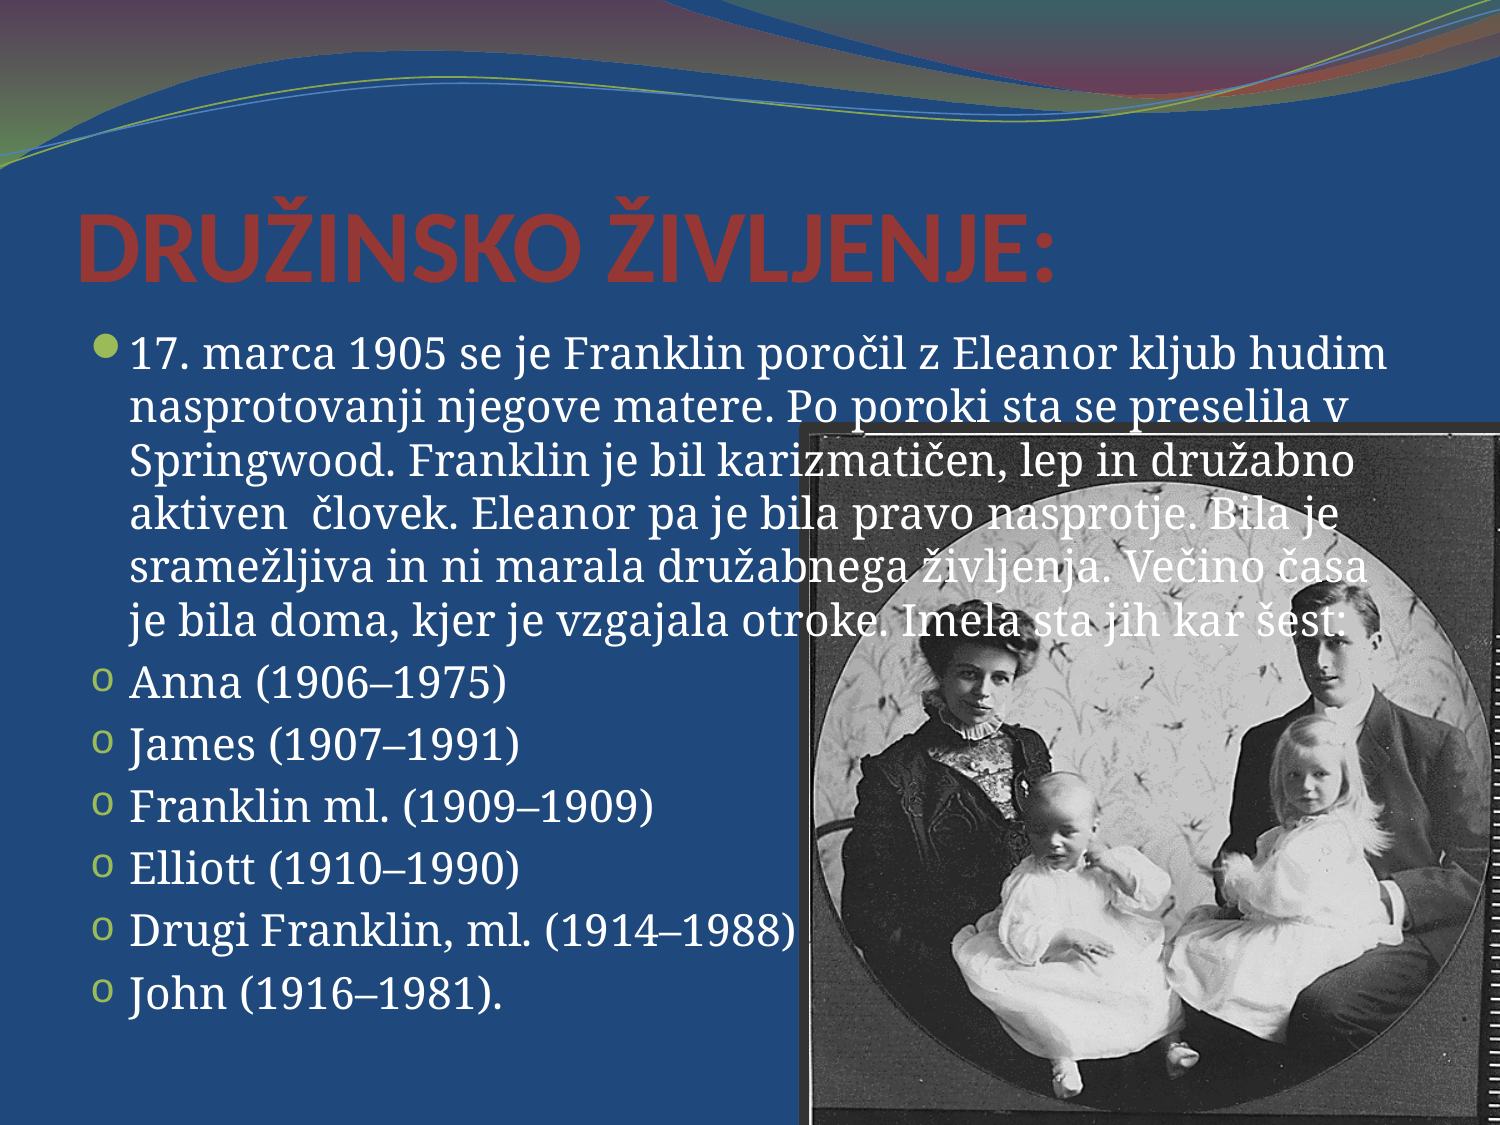

# DRUŽINSKO ŽIVLJENJE:
17. marca 1905 se je Franklin poročil z Eleanor kljub hudim nasprotovanji njegove matere. Po poroki sta se preselila v Springwood. Franklin je bil karizmatičen, lep in družabno aktiven človek. Eleanor pa je bila pravo nasprotje. Bila je sramežljiva in ni marala družabnega življenja. Večino časa je bila doma, kjer je vzgajala otroke. Imela sta jih kar šest:
Anna (1906–1975)
James (1907–1991)
Franklin ml. (1909–1909)
Elliott (1910–1990)
Drugi Franklin, ml. (1914–1988)
John (1916–1981).